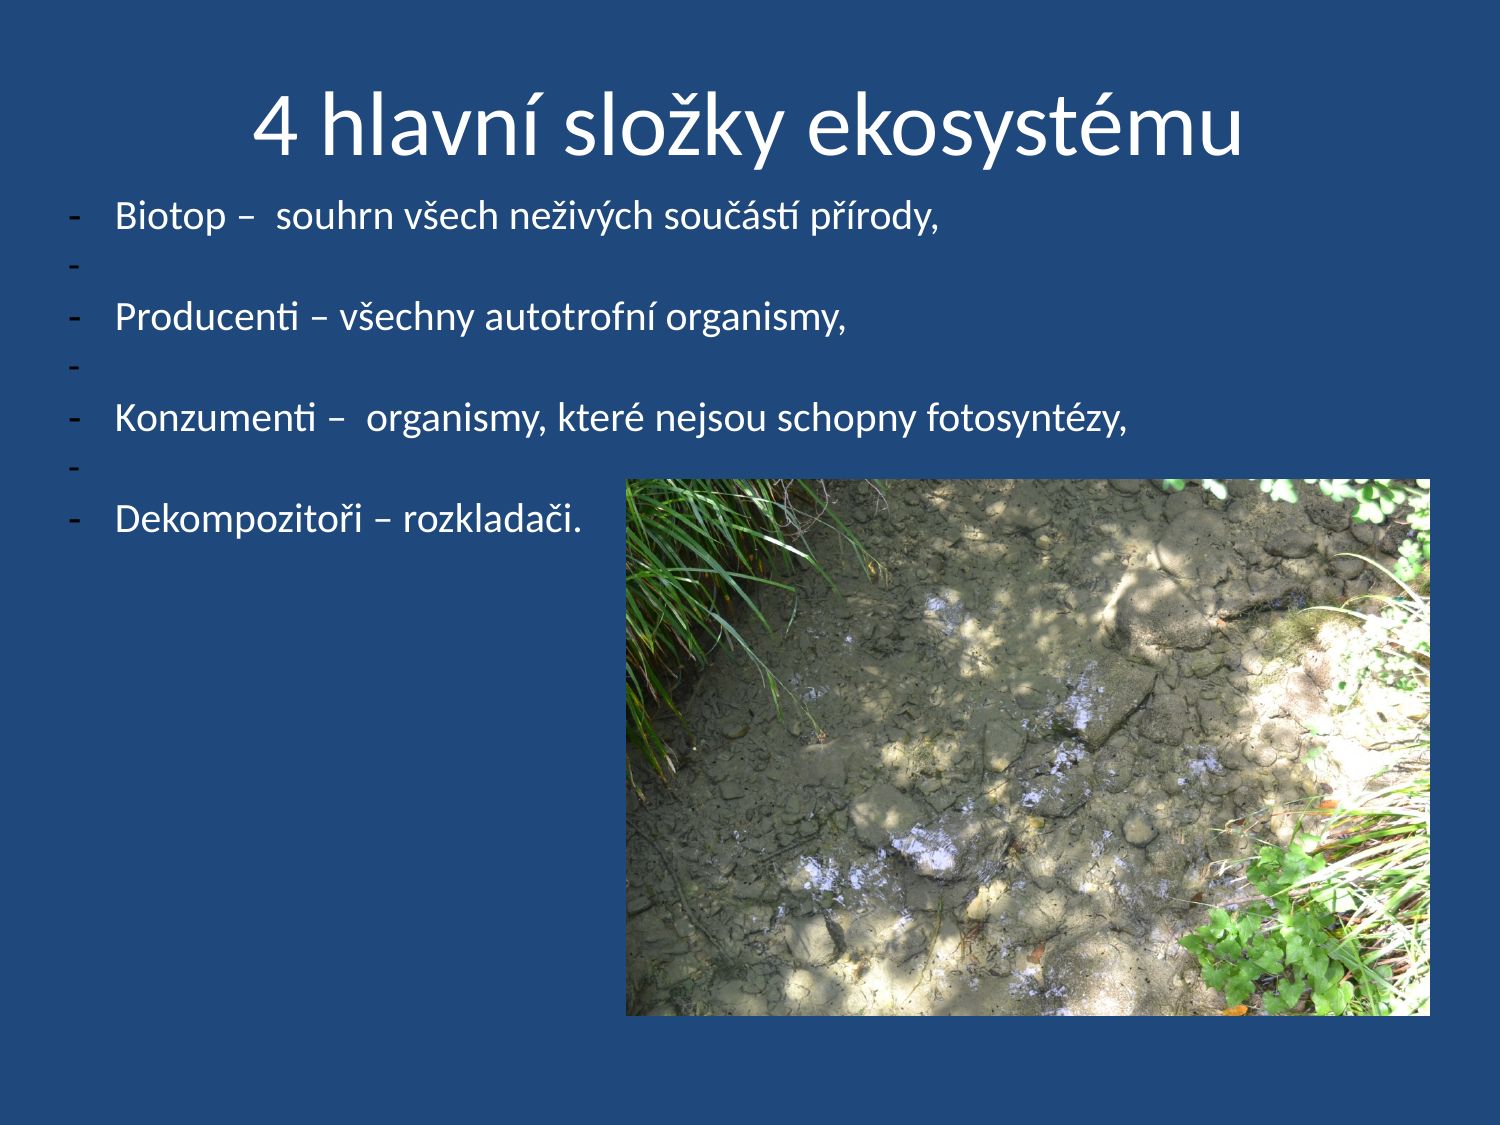

# 4 hlavní složky ekosystému
Biotop – souhrn všech neživých součástí přírody,
Producenti – všechny autotrofní organismy,
Konzumenti – organismy, které nejsou schopny fotosyntézy,
Dekompozitoři – rozkladači.